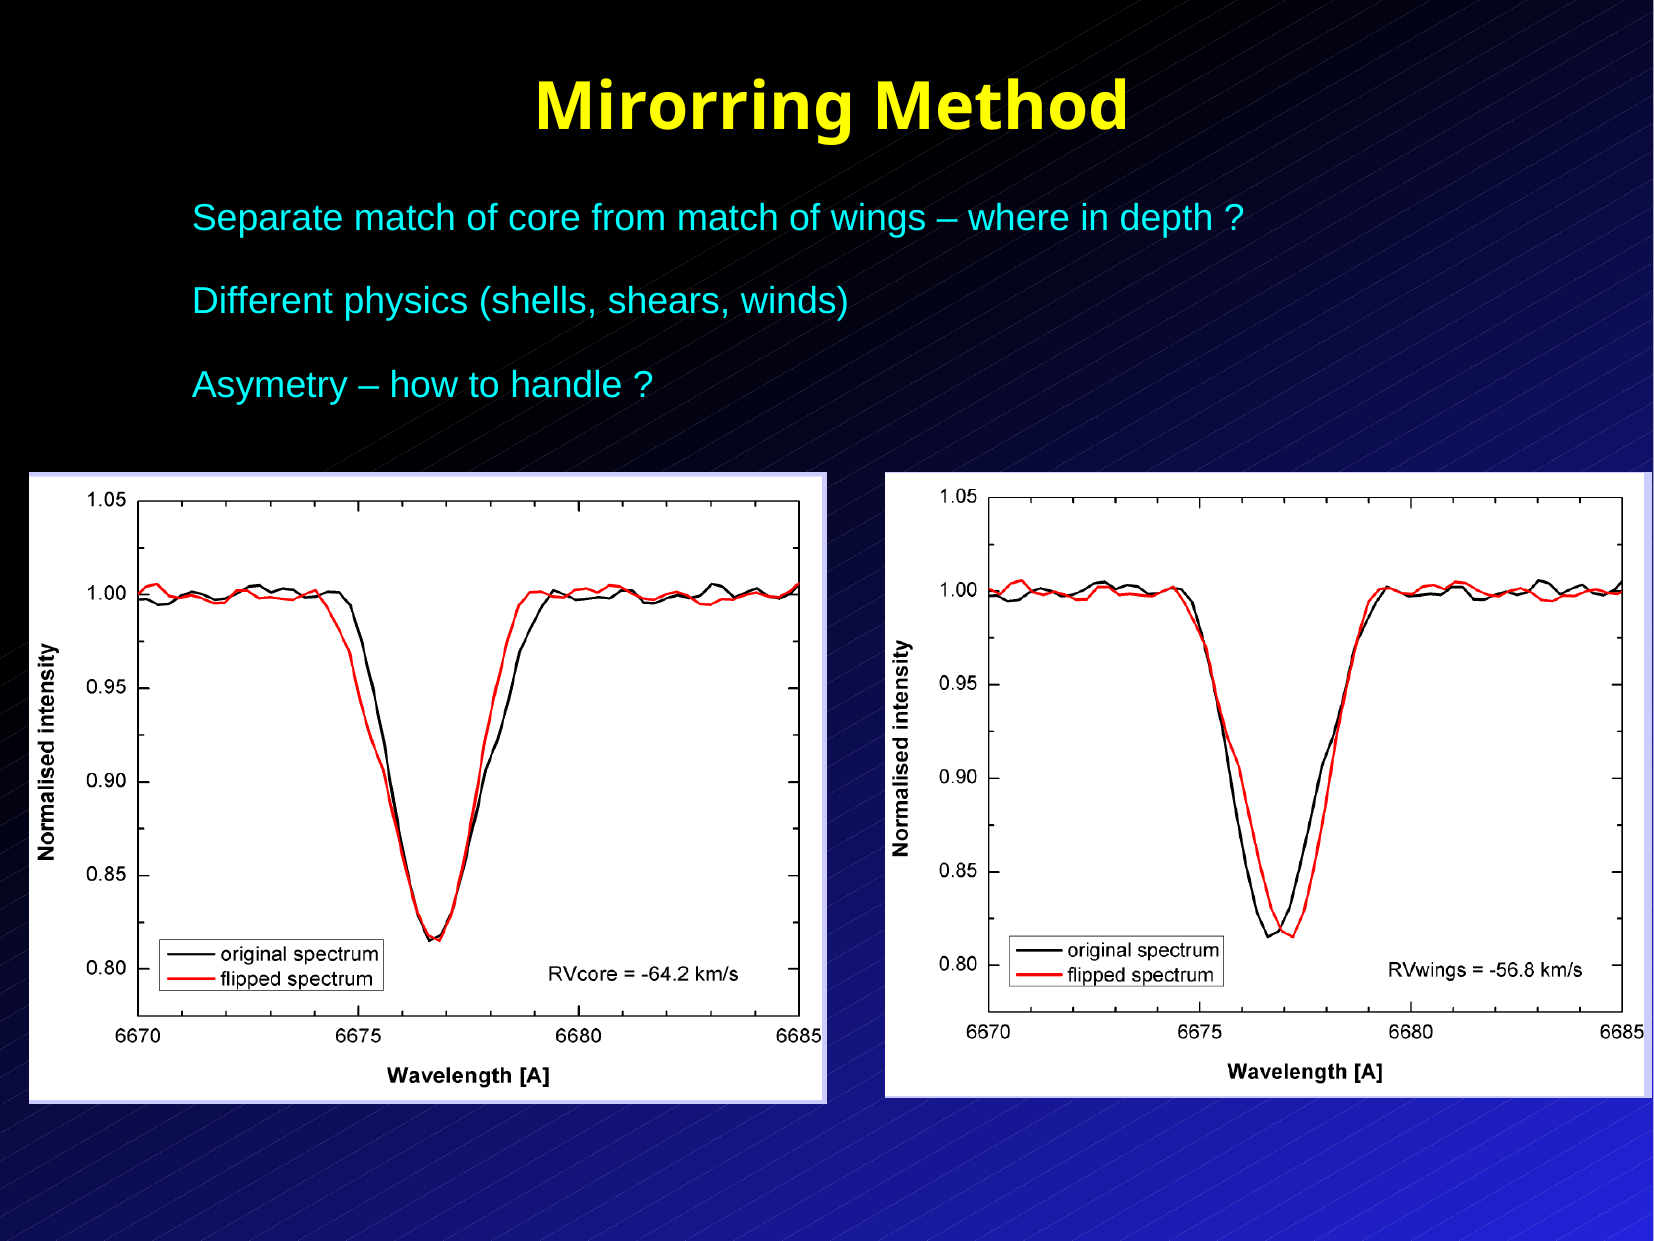

# Mirorring Method
Separate match of core from match of wings – where in depth ?
Different physics (shells, shears, winds)
Asymetry – how to handle ?